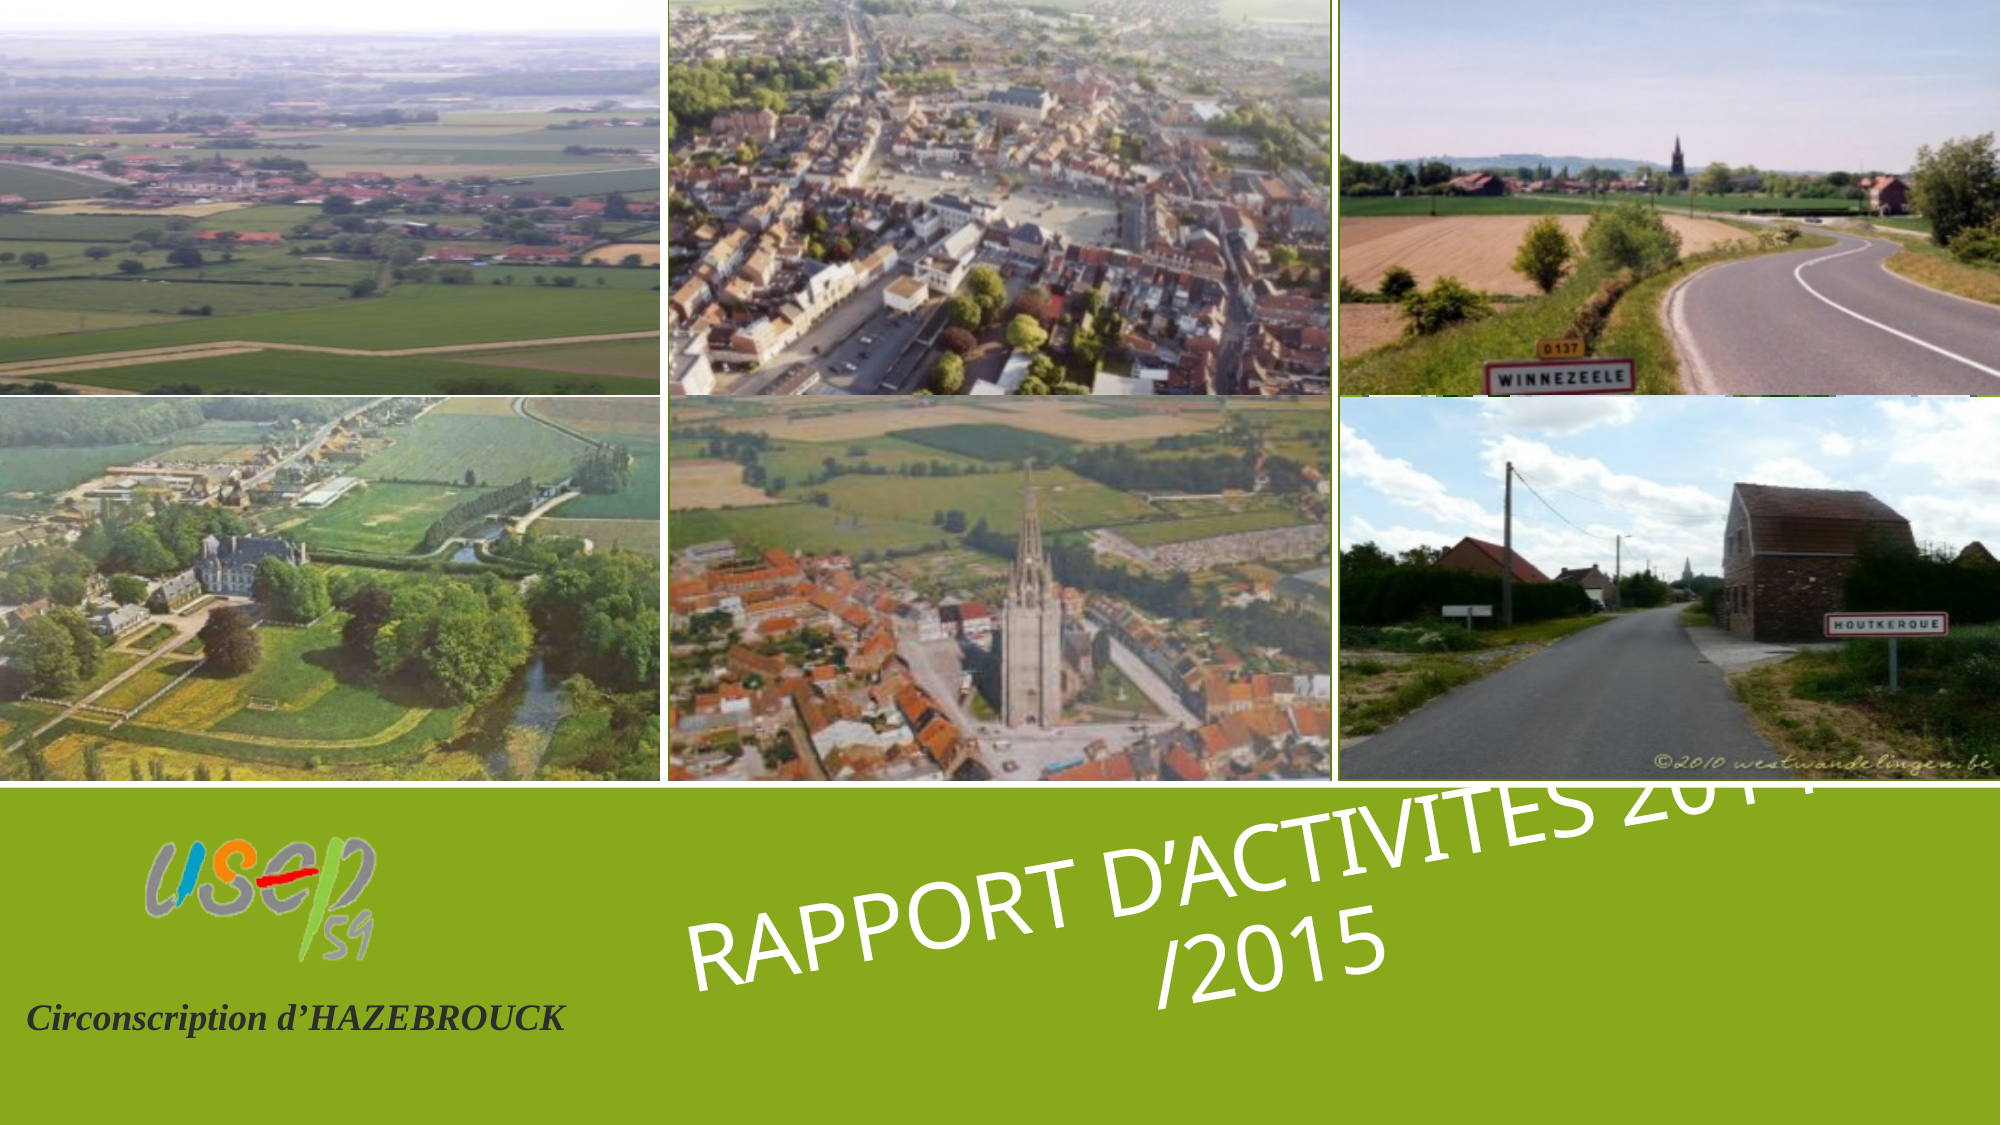

# Rapport d’activités 2014 /2015
Circonscription d’HAZEBROUCK